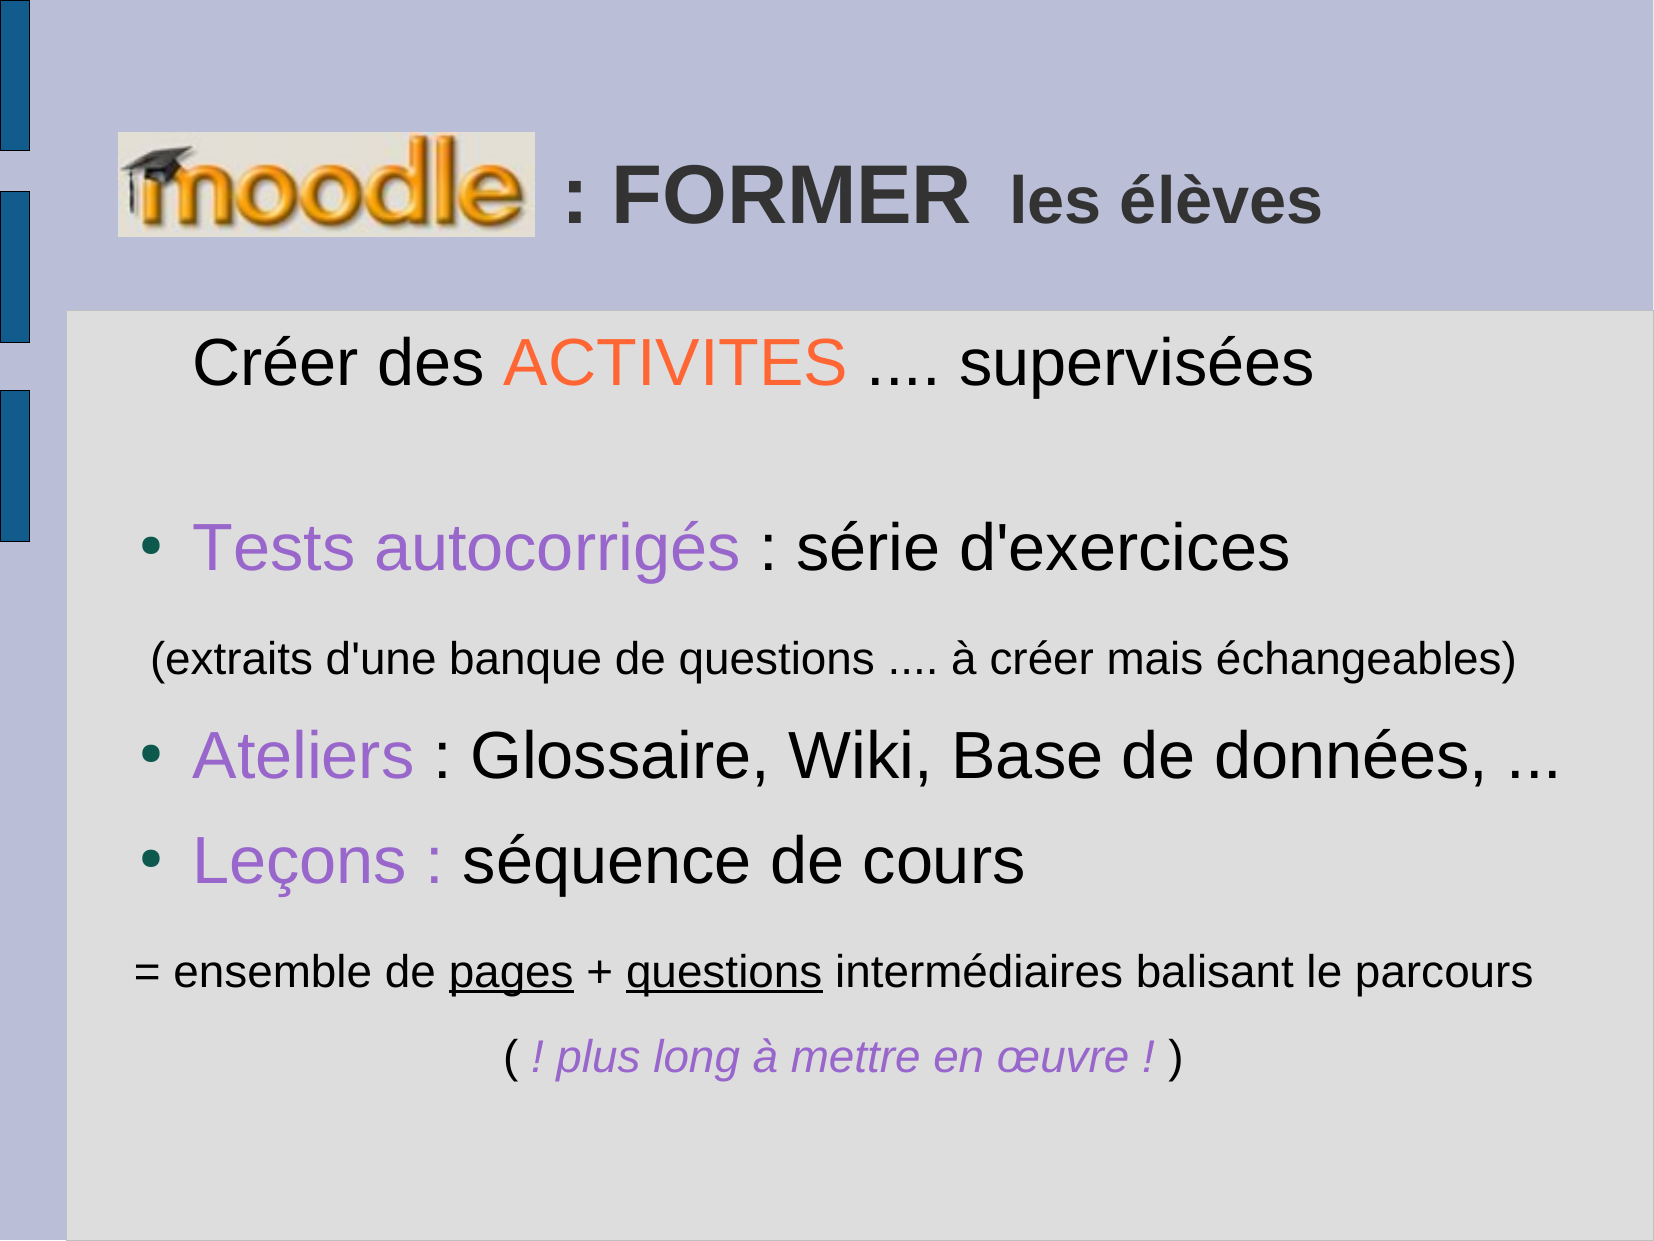

# : FORMER les élèves
Créer des ACTIVITES .... supervisées
Tests autocorrigés : série d'exercices
(extraits d'une banque de questions .... à créer mais échangeables)
Ateliers : Glossaire, Wiki, Base de données, ...
Leçons : séquence de cours
= ensemble de pages + questions intermédiaires balisant le parcours
( ! plus long à mettre en œuvre ! )